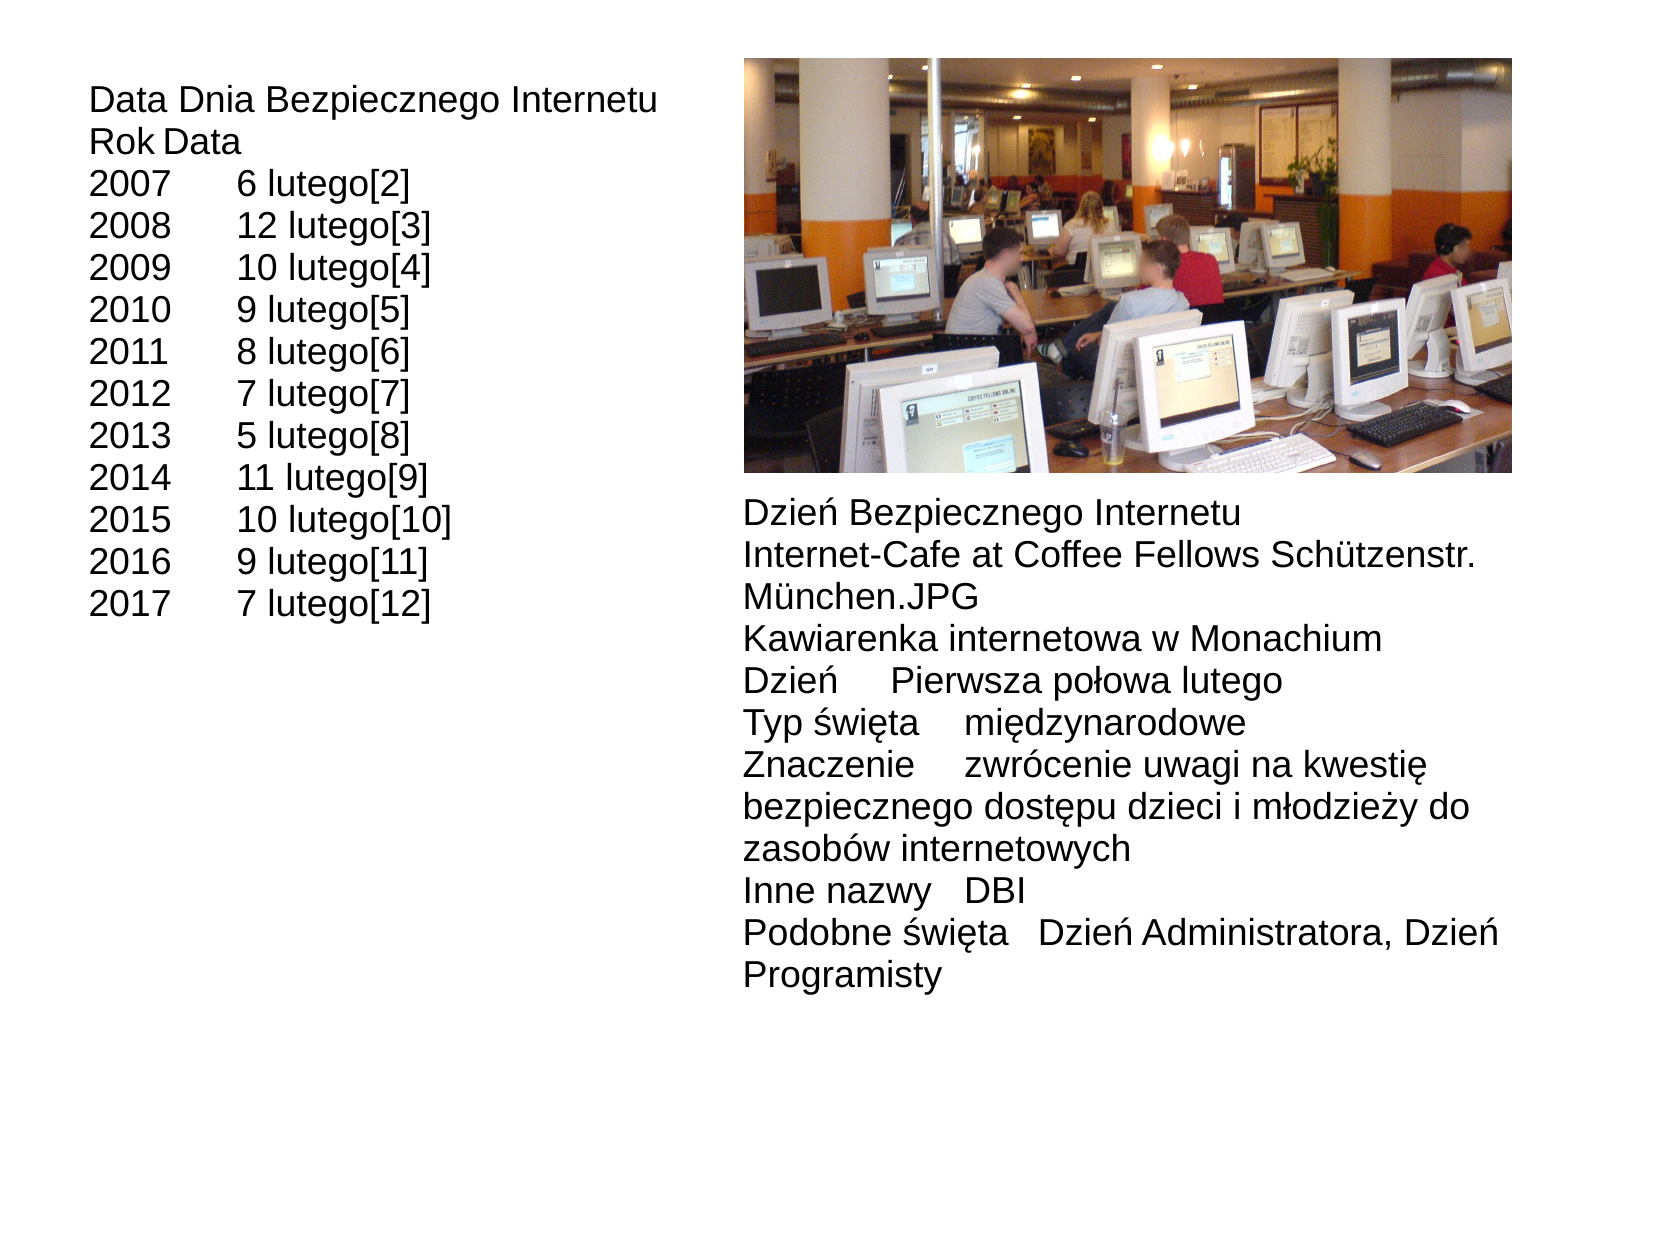

Data Dnia Bezpiecznego Internetu
Rok	Data
2007	6 lutego[2]
2008	12 lutego[3]
2009	10 lutego[4]
2010	9 lutego[5]
2011	8 lutego[6]
2012	7 lutego[7]
2013	5 lutego[8]
2014	11 lutego[9]
2015	10 lutego[10]
2016	9 lutego[11]
2017	7 lutego[12]
Dzień Bezpiecznego Internetu
Internet-Cafe at Coffee Fellows Schützenstr. München.JPG
Kawiarenka internetowa w Monachium
Dzień	Pierwsza połowa lutego
Typ święta	międzynarodowe
Znaczenie	zwrócenie uwagi na kwestię bezpiecznego dostępu dzieci i młodzieży do zasobów internetowych
Inne nazwy	DBI
Podobne święta	Dzień Administratora, Dzień Programisty